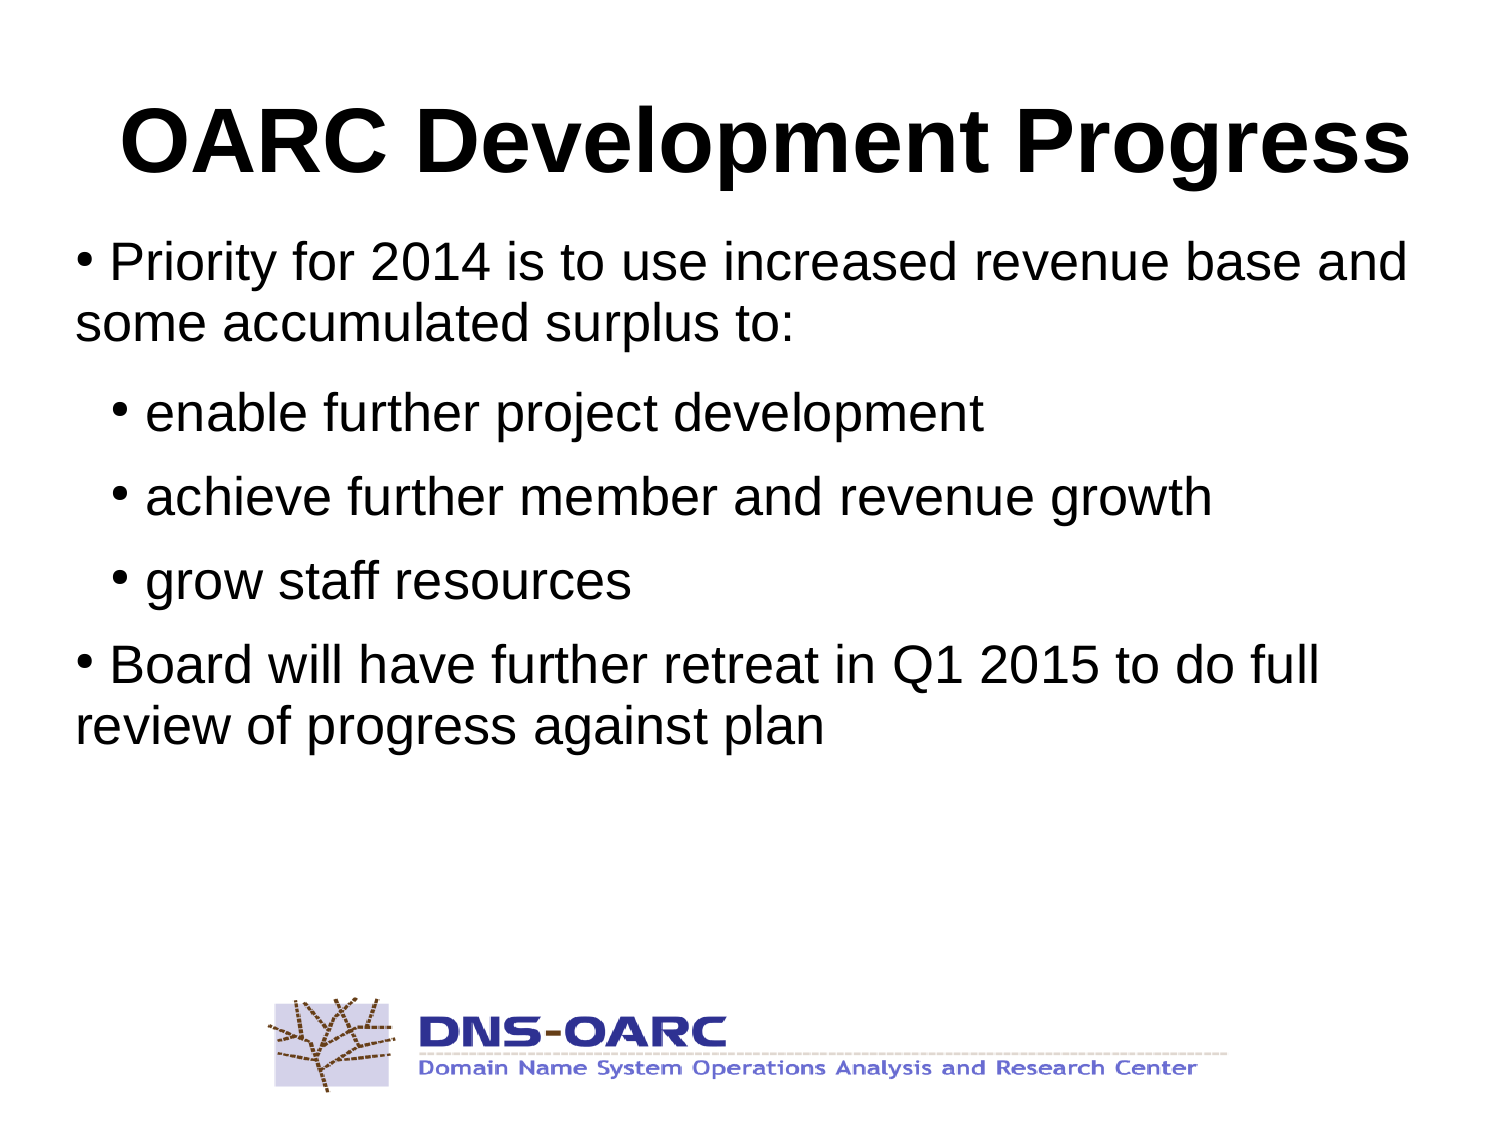

# OARC Development Progress
 Priority for 2014 is to use increased revenue base and some accumulated surplus to:
enable further project development
achieve further member and revenue growth
grow staff resources
 Board will have further retreat in Q1 2015 to do full review of progress against plan